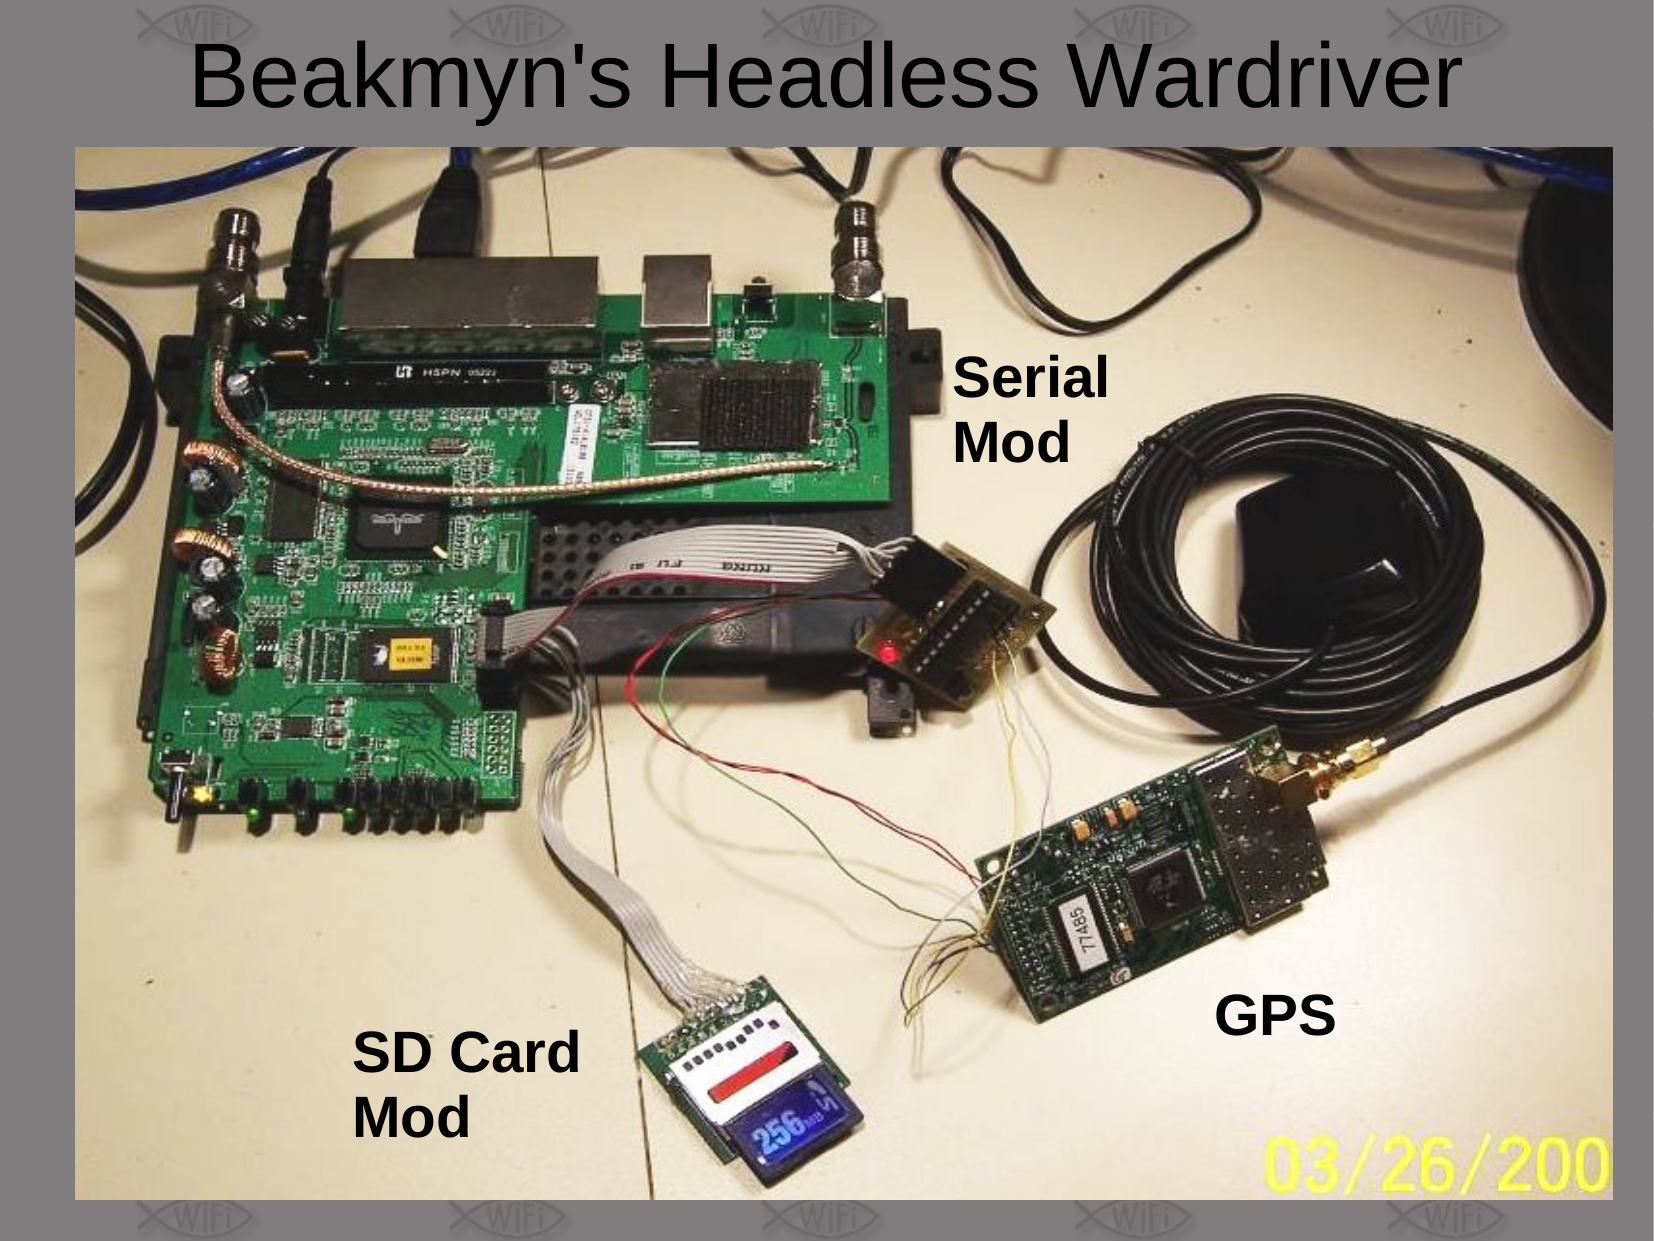

# Beakmyn's Headless Wardriver
Serial Mod
GPS
SD Card Mod